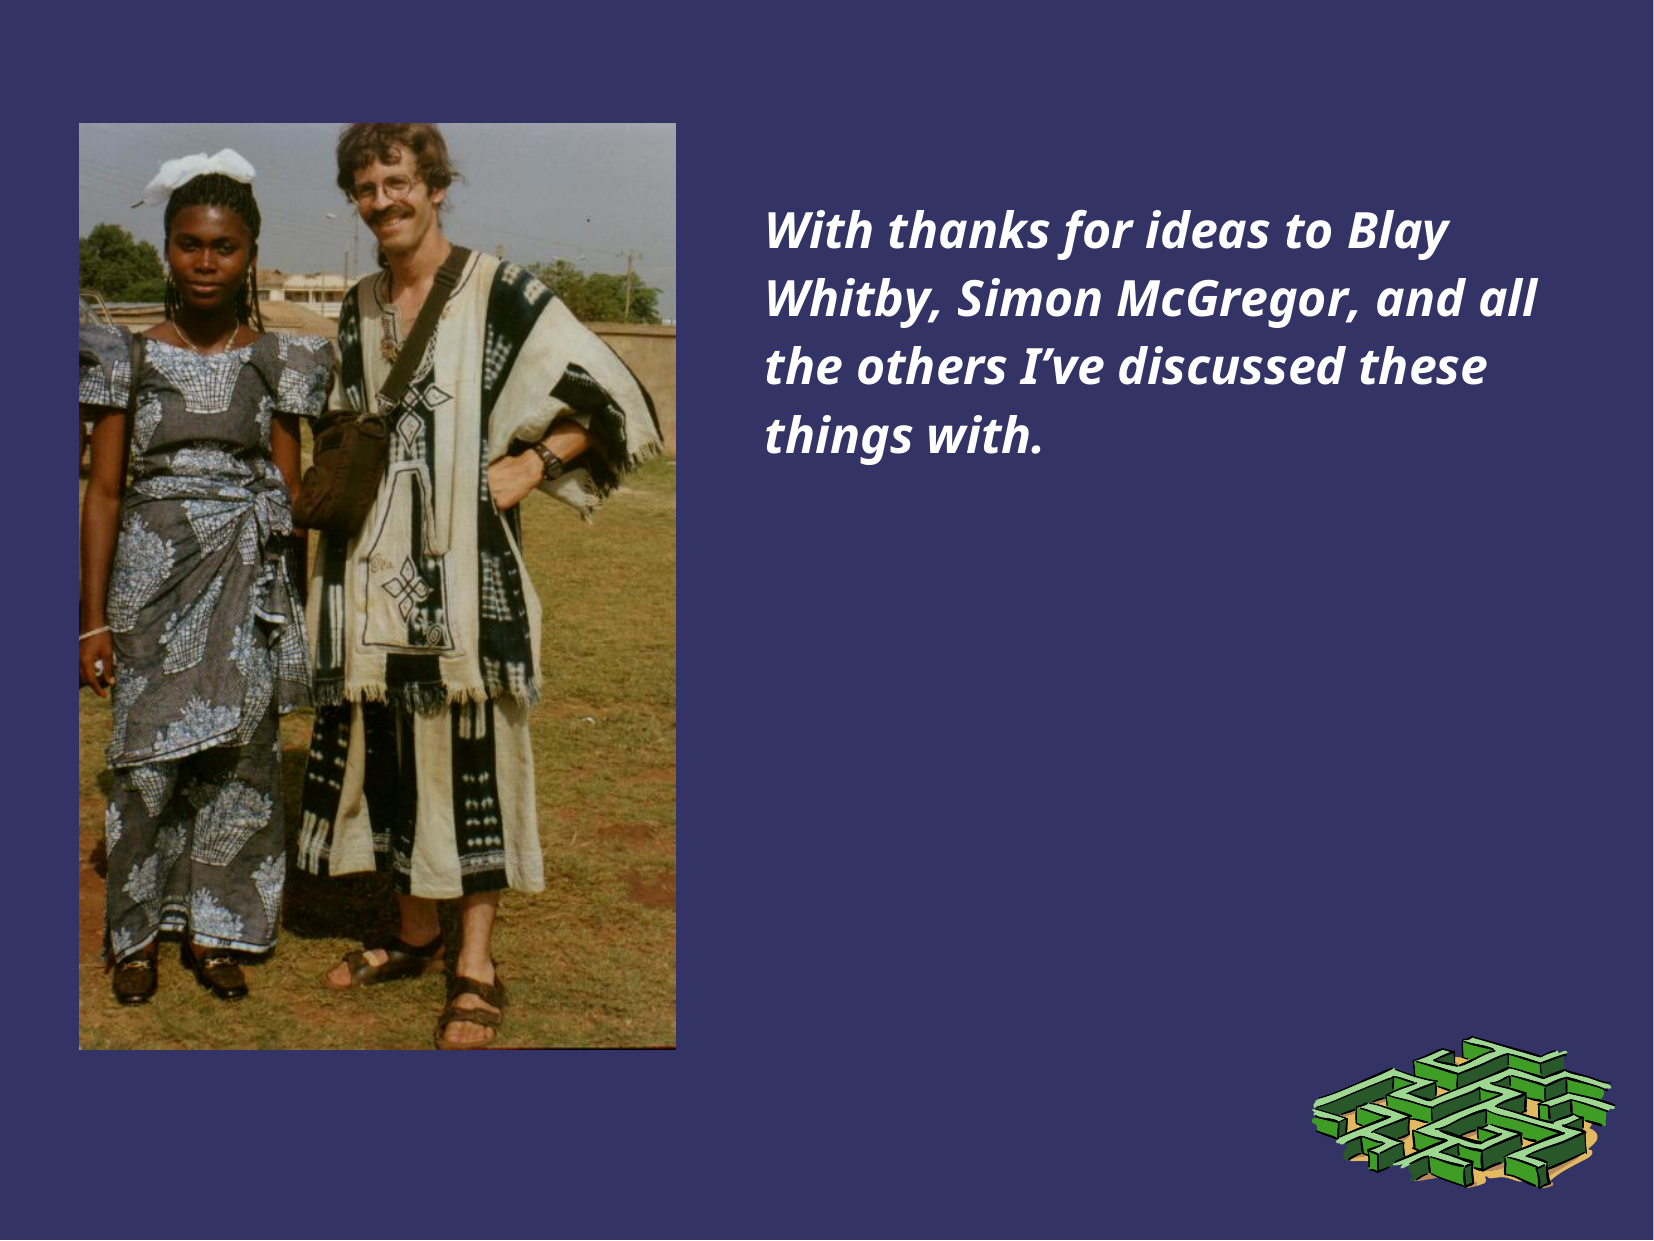

With thanks for ideas to Blay Whitby, Simon McGregor, and all the others I’ve discussed these things with.